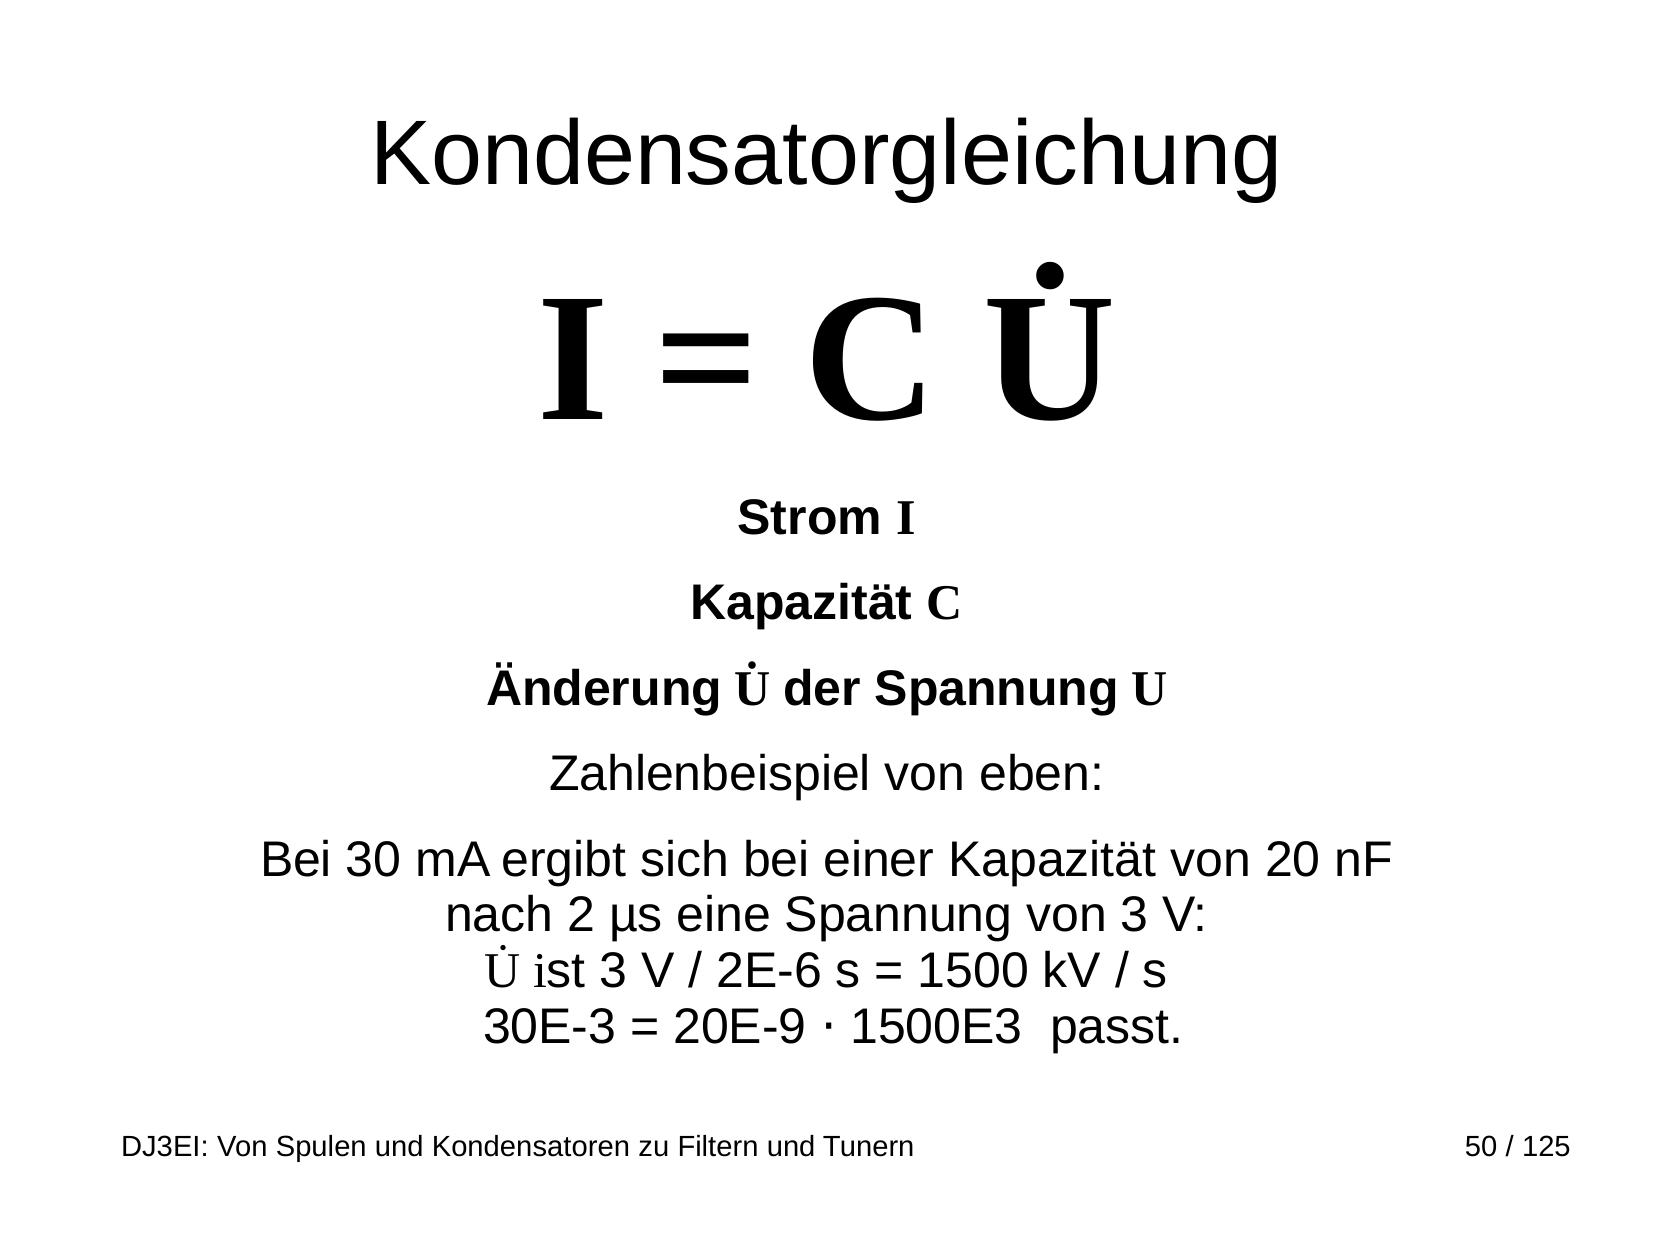

# Kondensatorgleichung
I = C U̇
Strom I
Kapazität C
Änderung U̇ der Spannung U
Zahlenbeispiel von eben:
Bei 30 mA ergibt sich bei einer Kapazität von 20 nF
nach 2 µs eine Spannung von 3 V:
U̇ ist 3 V / 2E-6 s = 1500 kV / s
 30E-3 = 20E-9 ⋅ 1500E3 passt.